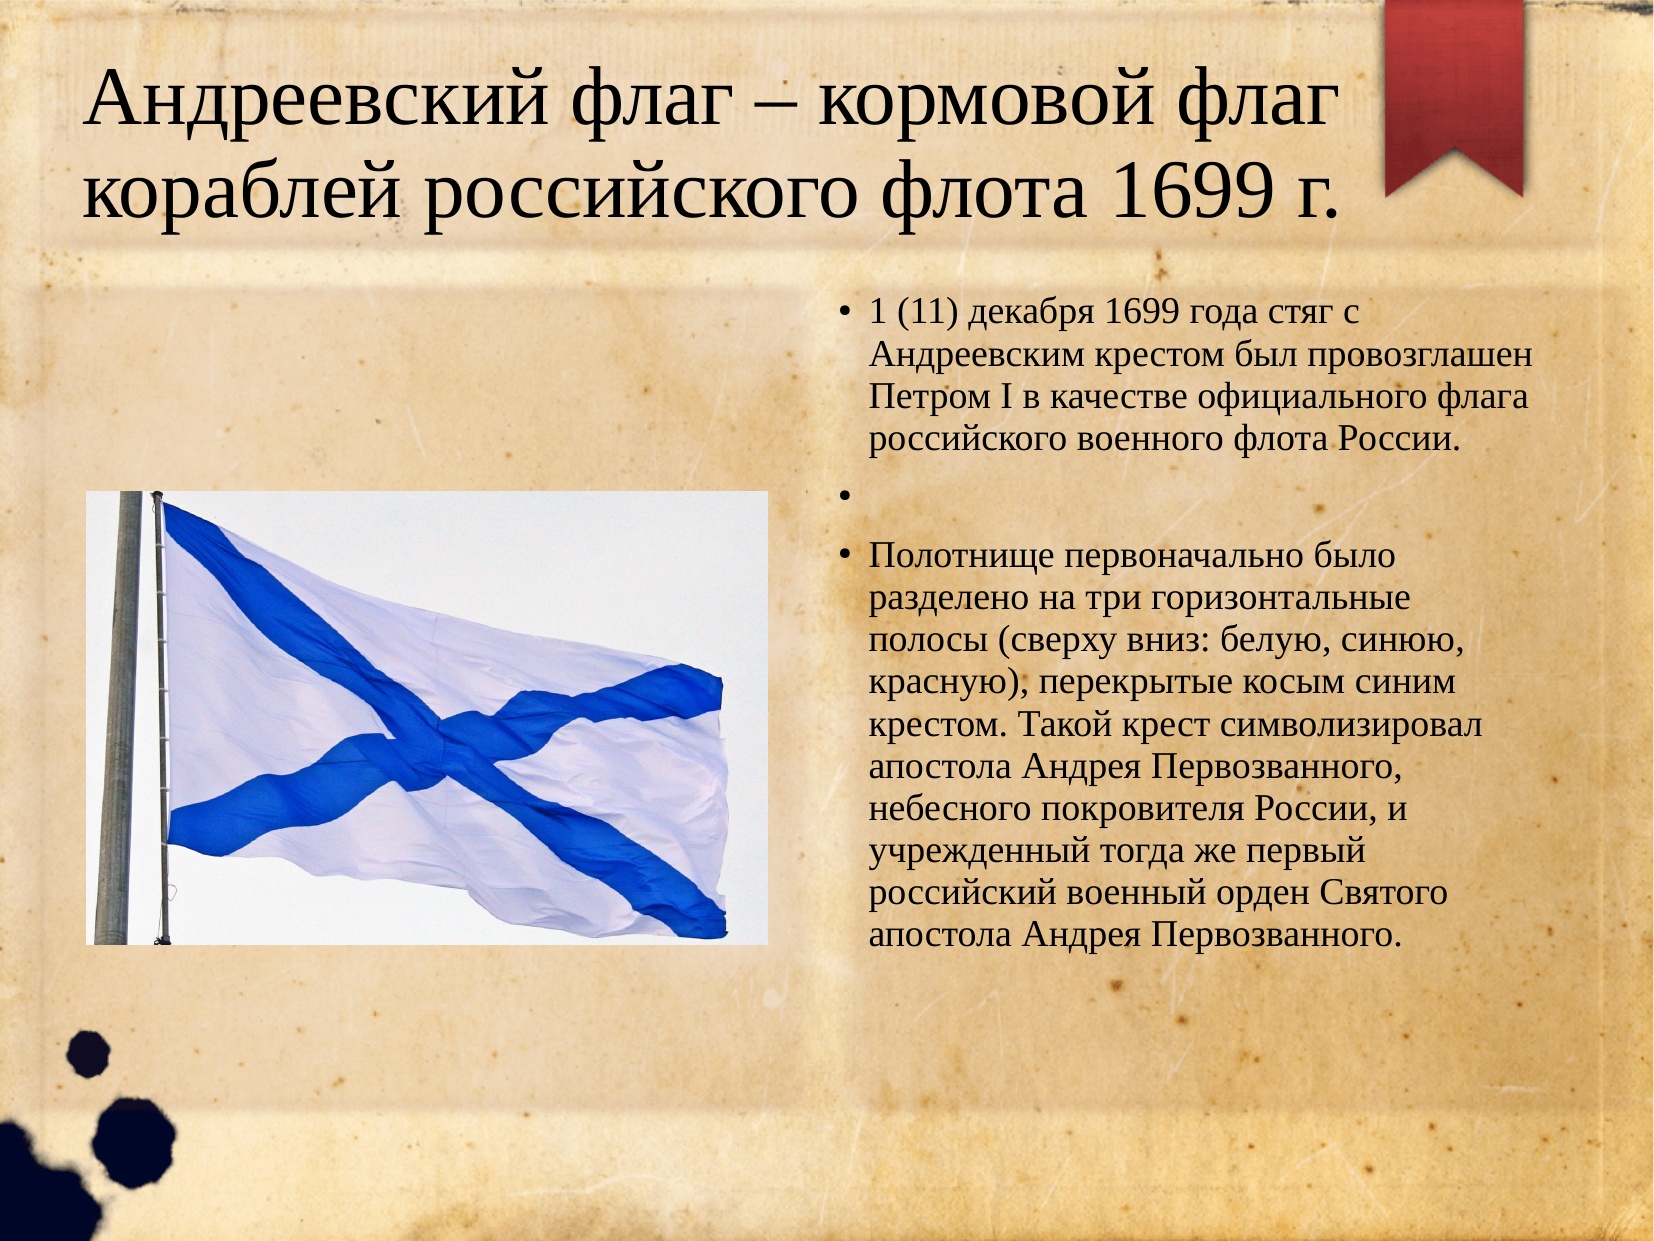

# Андреевский флаг – кормовой флаг кораблей российского флота 1699 г.
1 (11) декабря 1699 года стяг с Андреевским крестом был провозглашен Петром I в качестве официального флага российского военного флота России.
Полотнище первоначально было разделено на три горизонтальные полосы (сверху вниз: белую, синюю, красную), перекрытые косым синим крестом. Такой крест символизировал апостола Андрея Первозванного, небесного покровителя России, и учрежденный тогда же первый российский военный орден Святого апостола Андрея Первозванного.